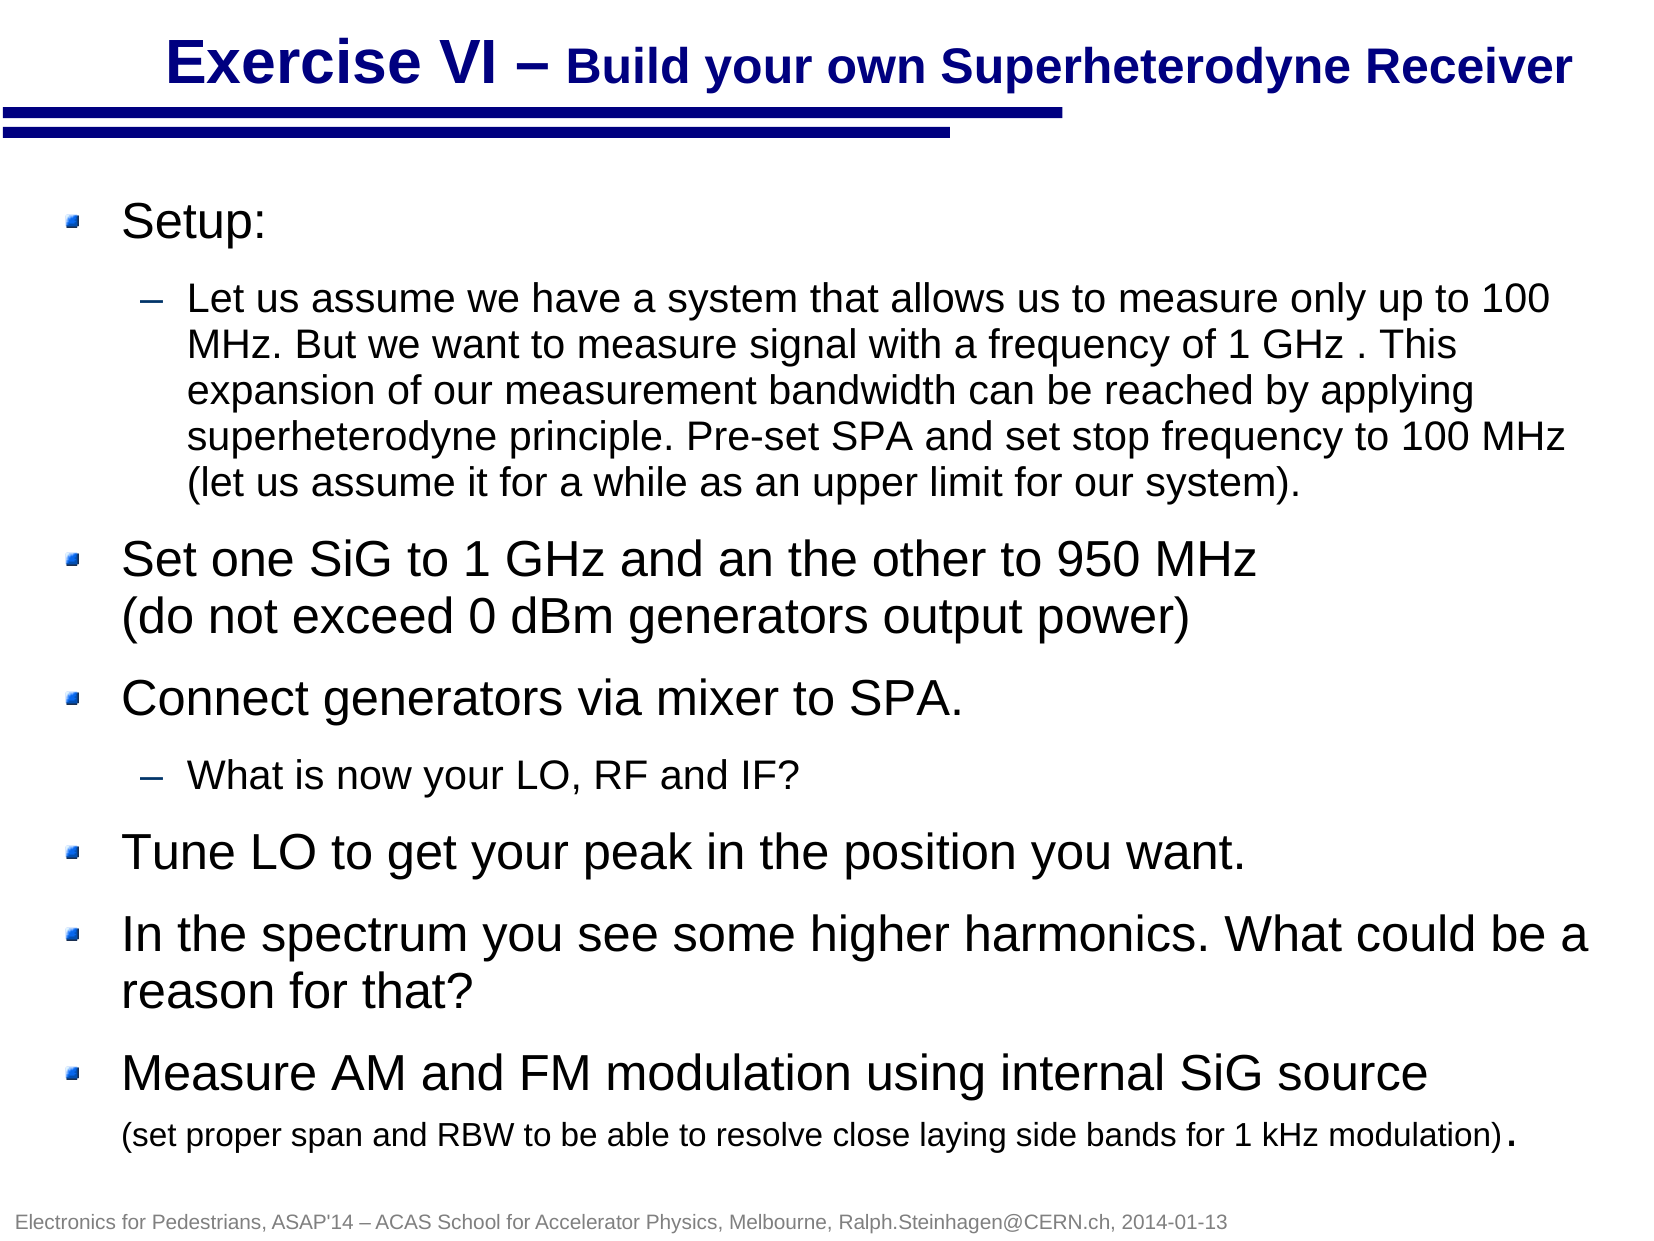

# Exercise VI – Build your own Superheterodyne Receiver
Setup:
Let us assume we have a system that allows us to measure only up to 100 MHz. But we want to measure signal with a frequency of 1 GHz . This expansion of our measurement bandwidth can be reached by applying superheterodyne principle. Pre-set SPA and set stop frequency to 100 MHz (let us assume it for a while as an upper limit for our system).
Set one SiG to 1 GHz and an the other to 950 MHz 		(do not exceed 0 dBm generators output power)
Connect generators via mixer to SPA.
What is now your LO, RF and IF?
Tune LO to get your peak in the position you want.
In the spectrum you see some higher harmonics. What could be a reason for that?
Measure AM and FM modulation using internal SiG source 	 (set proper span and RBW to be able to resolve close laying side bands for 1 kHz modulation).